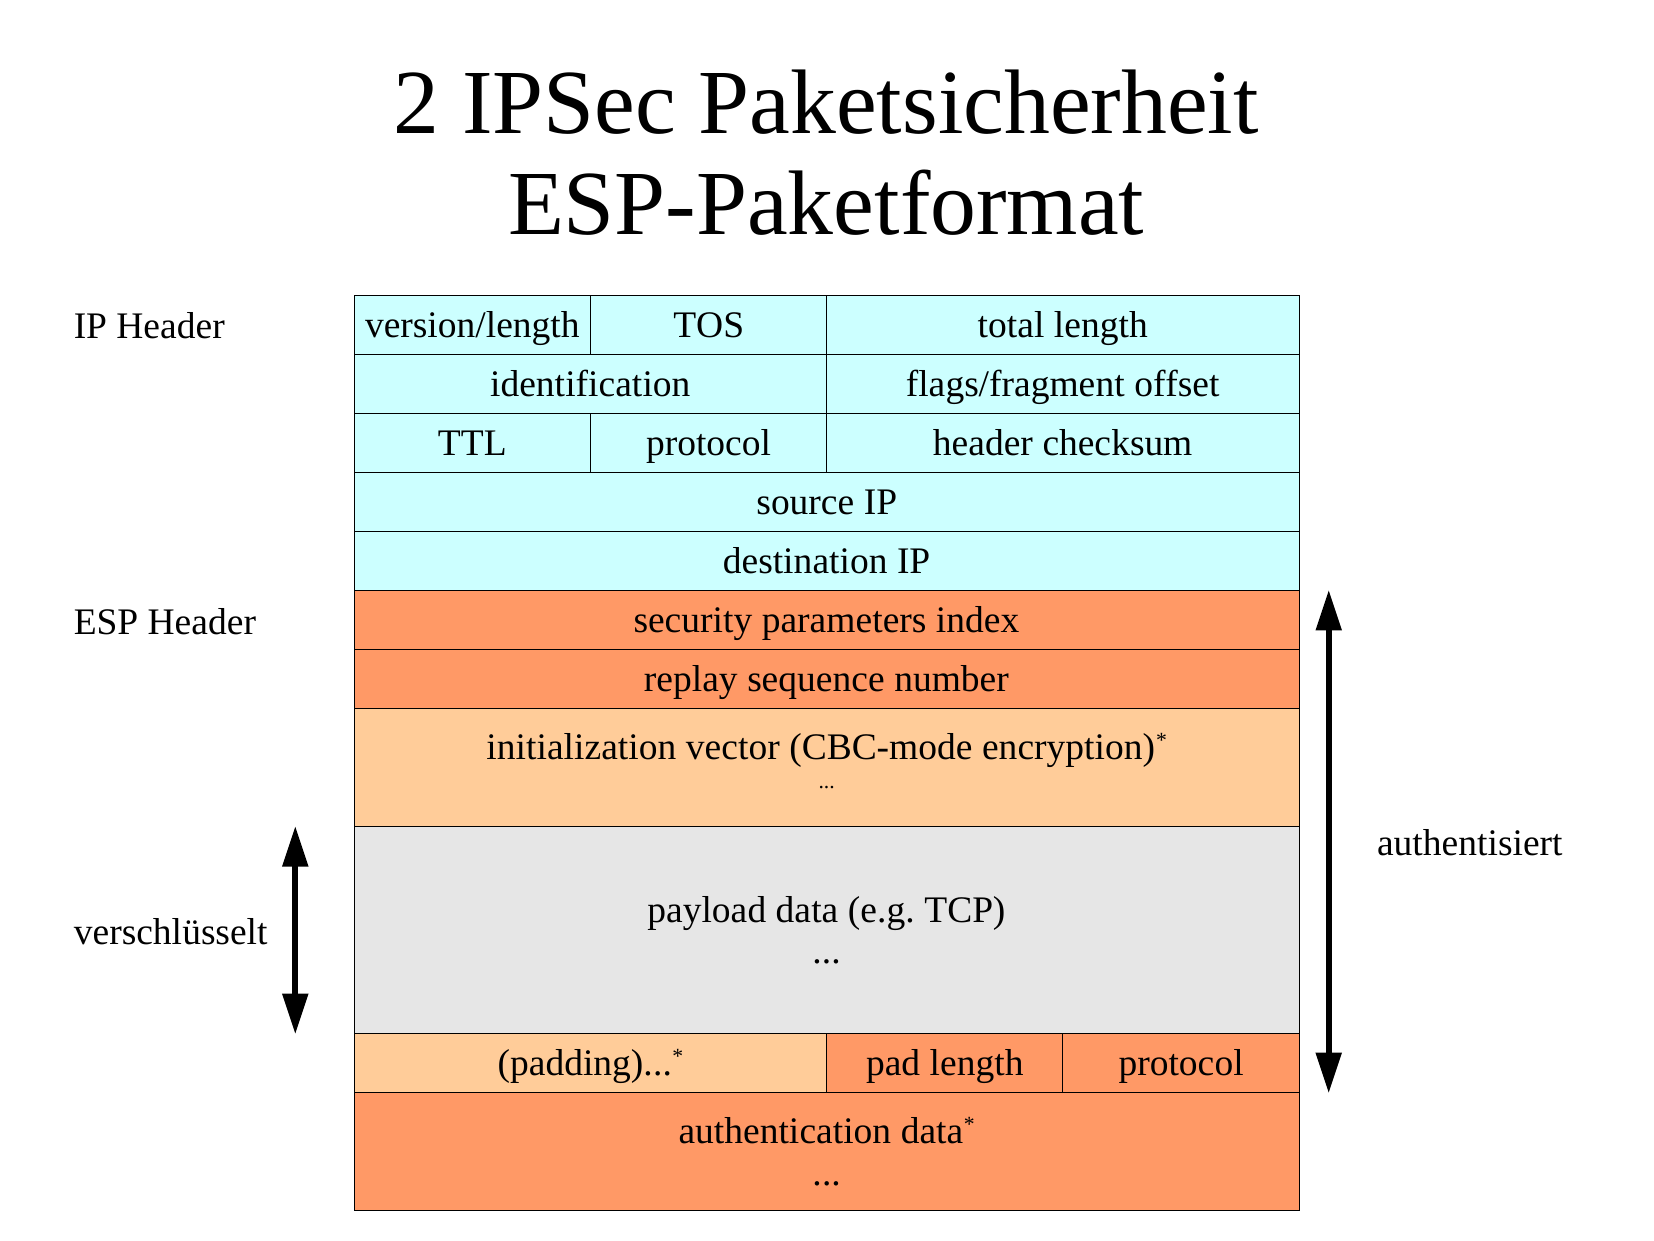

# 2 IPSec Paketsicherheit ESP-Paketformat
version/length
TOS
total length
identification
flags/fragment offset
TTL
protocol
header checksum
source IP
destination IP
IP Header
IPv4 Header
security parameters index
authentisiert
ESP Header
replay sequence number
initialization vector (CBC-mode encryption)*
...
verschlüsselt
payload data (e.g. TCP)
...
(padding)...*
pad length
protocol
authentication data*
...